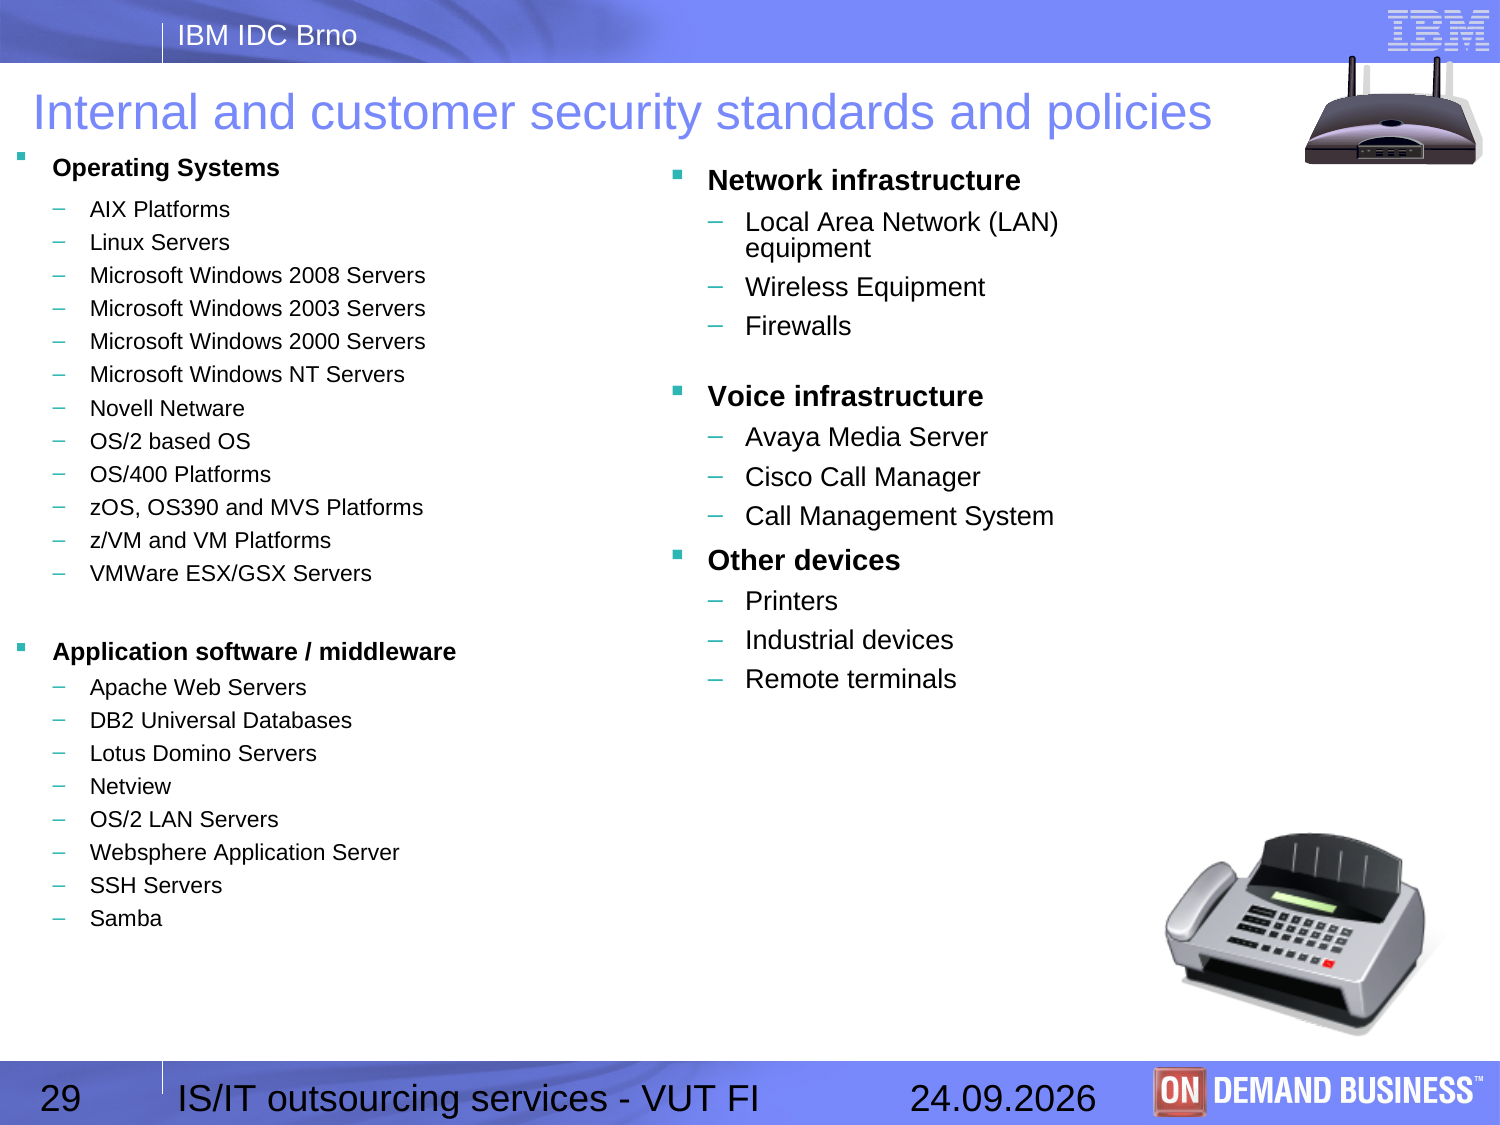

# Internal and customer security standards and policies
Operating Systems
AIX Platforms
Linux Servers
Microsoft Windows 2008 Servers
Microsoft Windows 2003 Servers
Microsoft Windows 2000 Servers
Microsoft Windows NT Servers
Novell Netware
OS/2 based OS
OS/400 Platforms
zOS, OS390 and MVS Platforms
z/VM and VM Platforms
VMWare ESX/GSX Servers
Application software / middleware
Apache Web Servers
DB2 Universal Databases
Lotus Domino Servers
Netview
OS/2 LAN Servers
Websphere Application Server
SSH Servers
Samba
Network infrastructure
Local Area Network (LAN) equipment
Wireless Equipment
Firewalls
Voice infrastructure
Avaya Media Server
Cisco Call Manager
Call Management System
Other devices
Printers
Industrial devices
Remote terminals
29
IS/IT outsourcing services - VUT FI